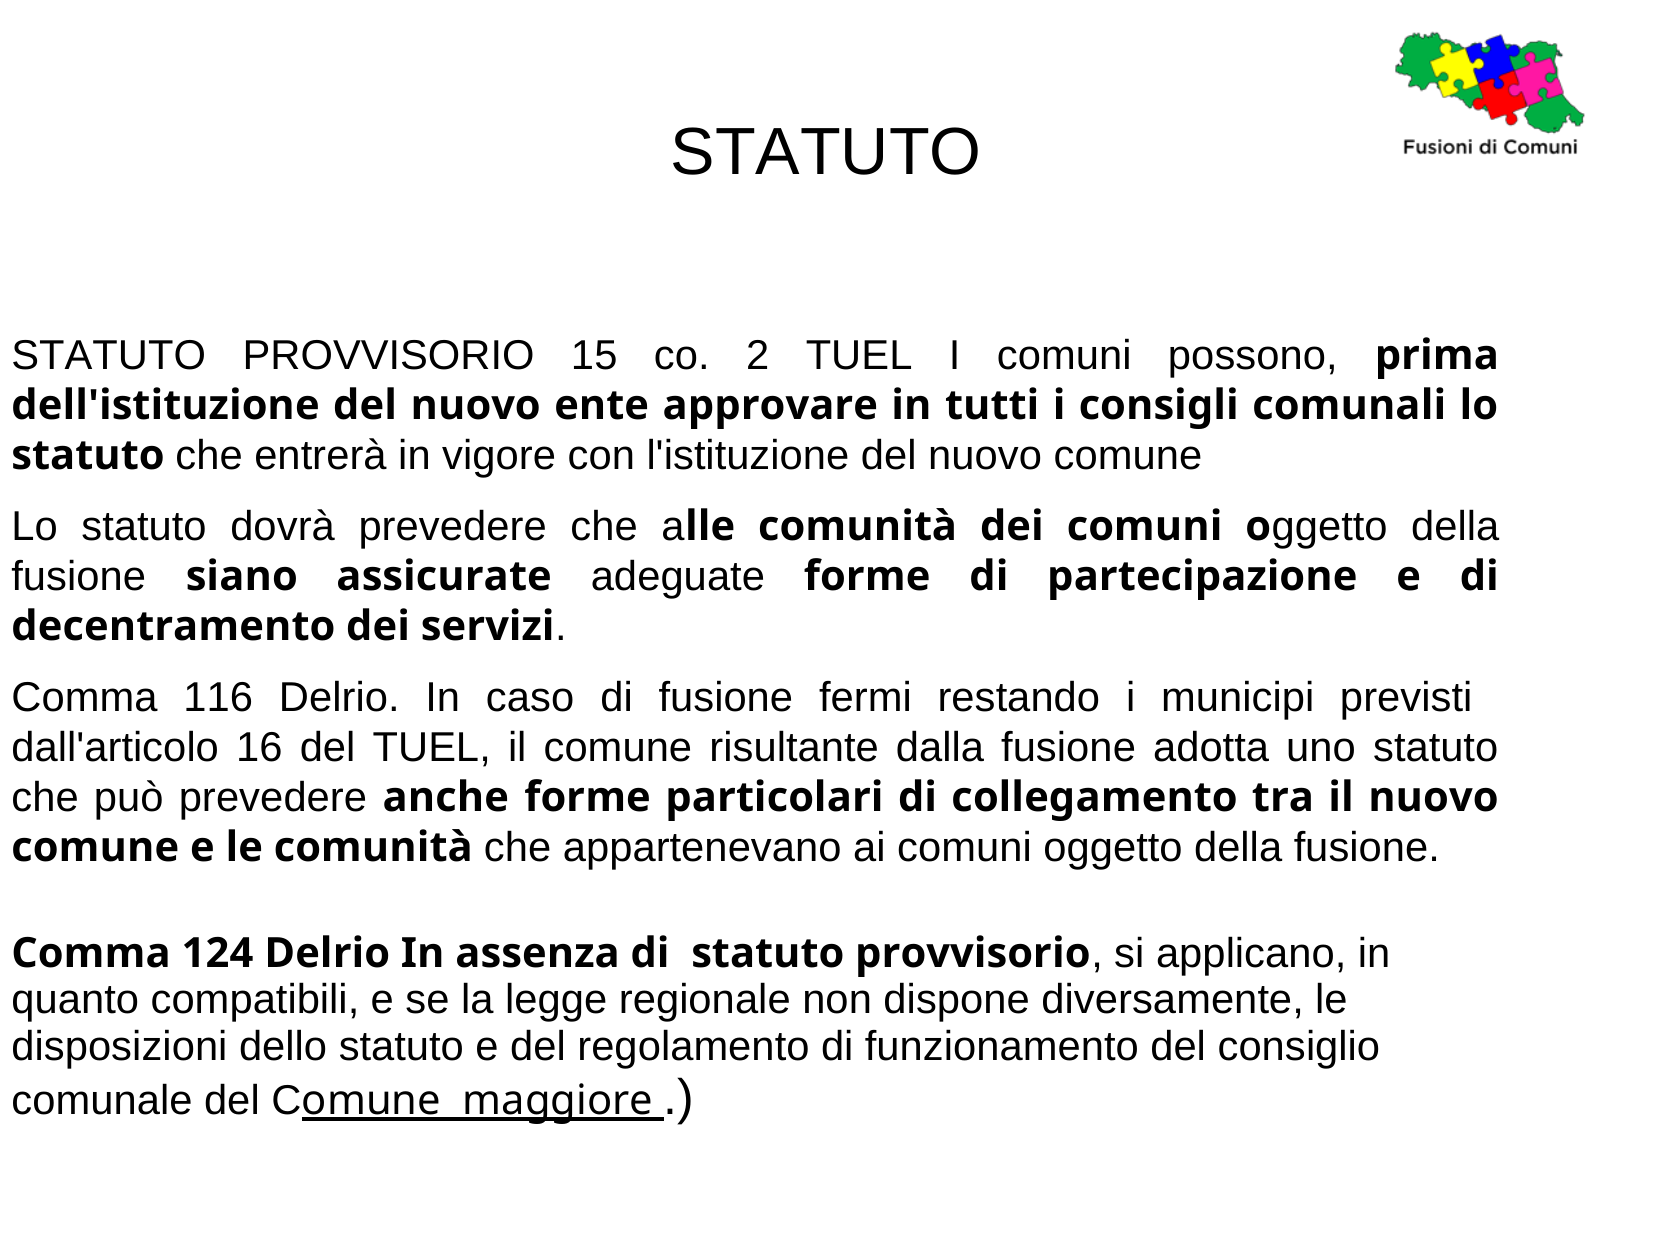

# STATUTO
STATUTO PROVVISORIO 15 co. 2 TUEL I comuni possono, prima dell'istituzione del nuovo ente approvare in tutti i consigli comunali lo statuto che entrerà in vigore con l'istituzione del nuovo comune
Lo statuto dovrà prevedere che alle comunità dei comuni oggetto della fusione siano assicurate adeguate forme di partecipazione e di decentramento dei servizi.
Comma 116 Delrio. In caso di fusione fermi restando i municipi previsti dall'articolo 16 del TUEL, il comune risultante dalla fusione adotta uno statuto che può prevedere anche forme particolari di collegamento tra il nuovo comune e le comunità che appartenevano ai comuni oggetto della fusione.
Comma 124 Delrio In assenza di statuto provvisorio, si applicano, in quanto compatibili, e se la legge regionale non dispone diversamente, le disposizioni dello statuto e del regolamento di funzionamento del consiglio comunale del Comune maggiore .)